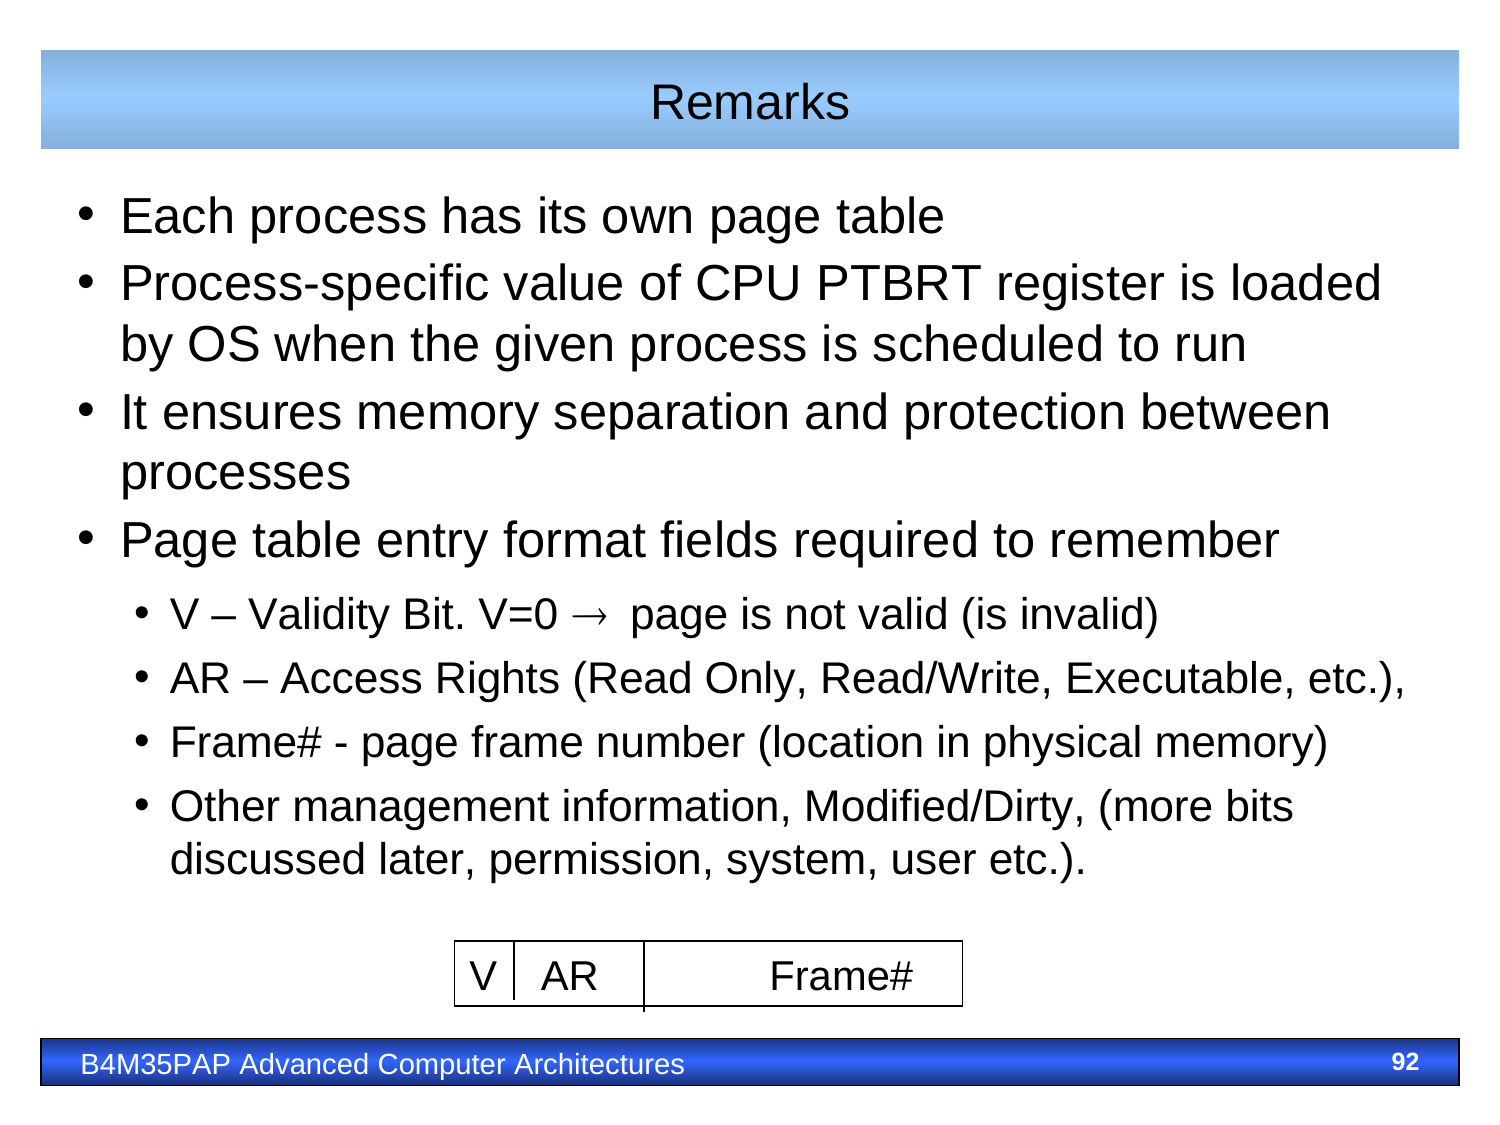

# Remarks
Each process has its own page table
Process-specific value of CPU PTBRT register is loaded by OS when the given process is scheduled to run
It ensures memory separation and protection between processes
Page table entry format fields required to remember
V – Validity Bit. V=0  page is not valid (is invalid)
AR – Access Rights (Read Only, Read/Write, Executable, etc.),
Frame# - page frame number (location in physical memory)
Other management information, Modified/Dirty, (more bits discussed later, permission, system, user etc.).
V AR	 	Frame#